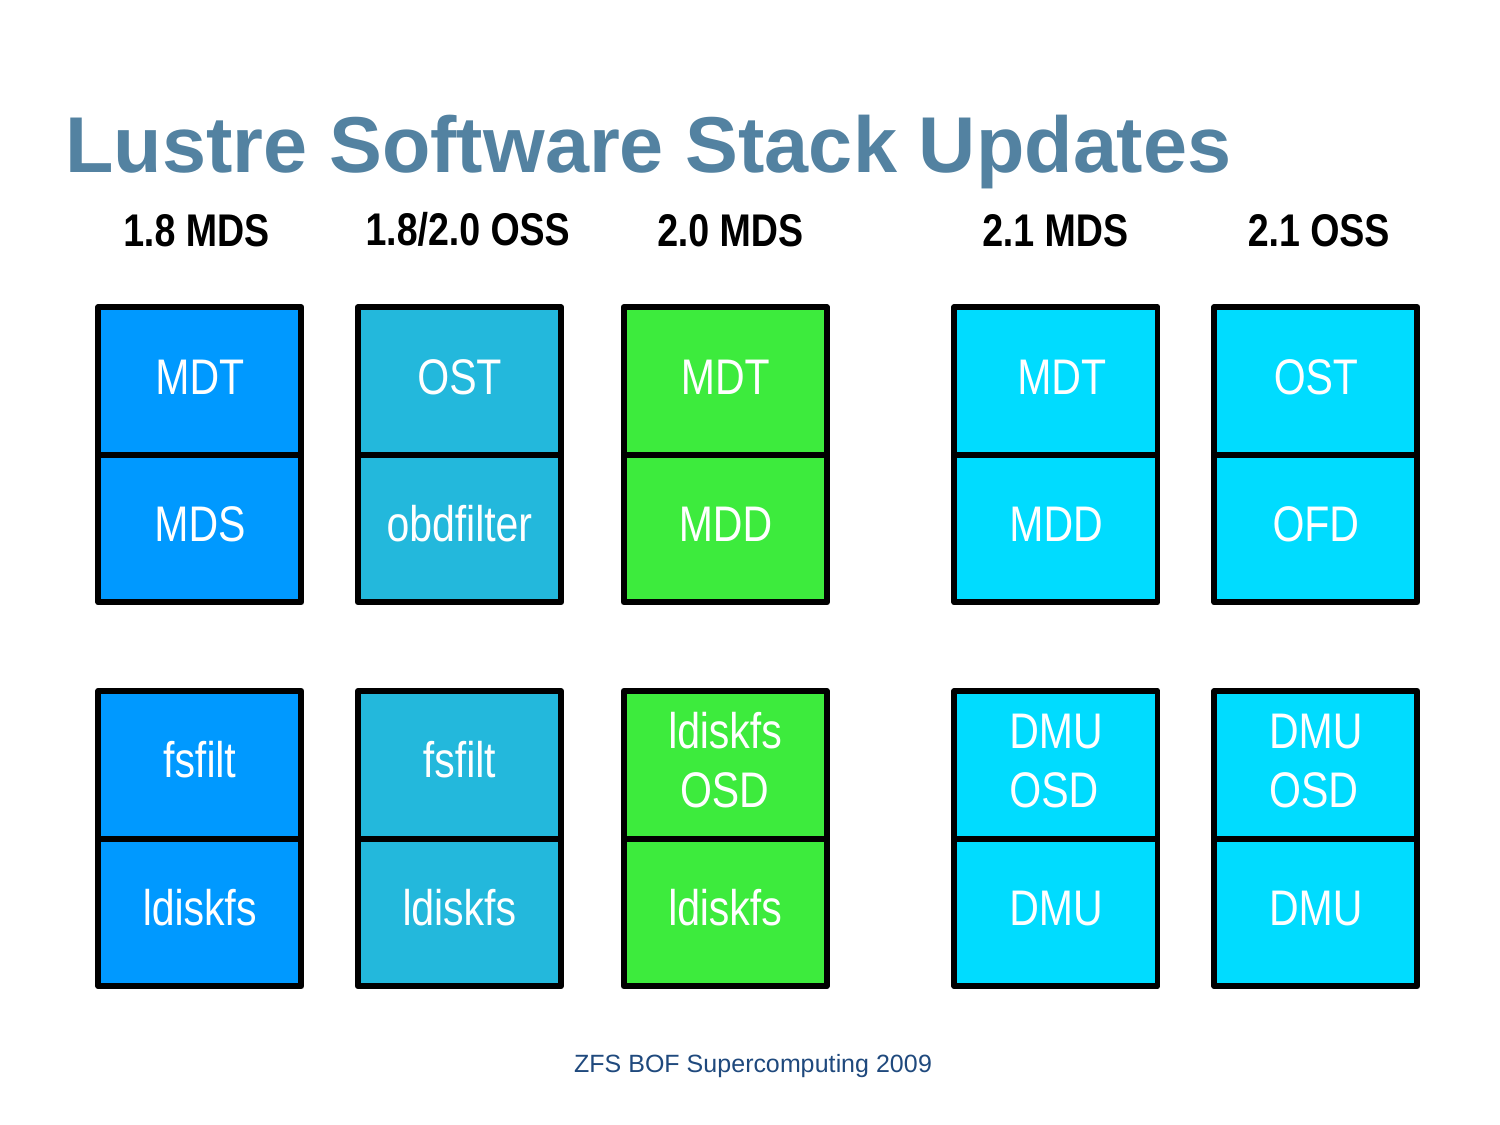

# Lustre Software Stack Updates
1.8/2.0 OSS
1.8 MDS
2.0 MDS
2.1 MDS
2.1 OSS
MDT
OST
MDT
 MDT
OST
MDS
obdfilter
MDD
MDD
OFD
fsfilt
fsfilt
ldiskfs
 OSD
DMU
OSD
DMU
OSD
ldiskfs
ldiskfs
ldiskfs
DMU
DMU
ZFS BOF Supercomputing 2009